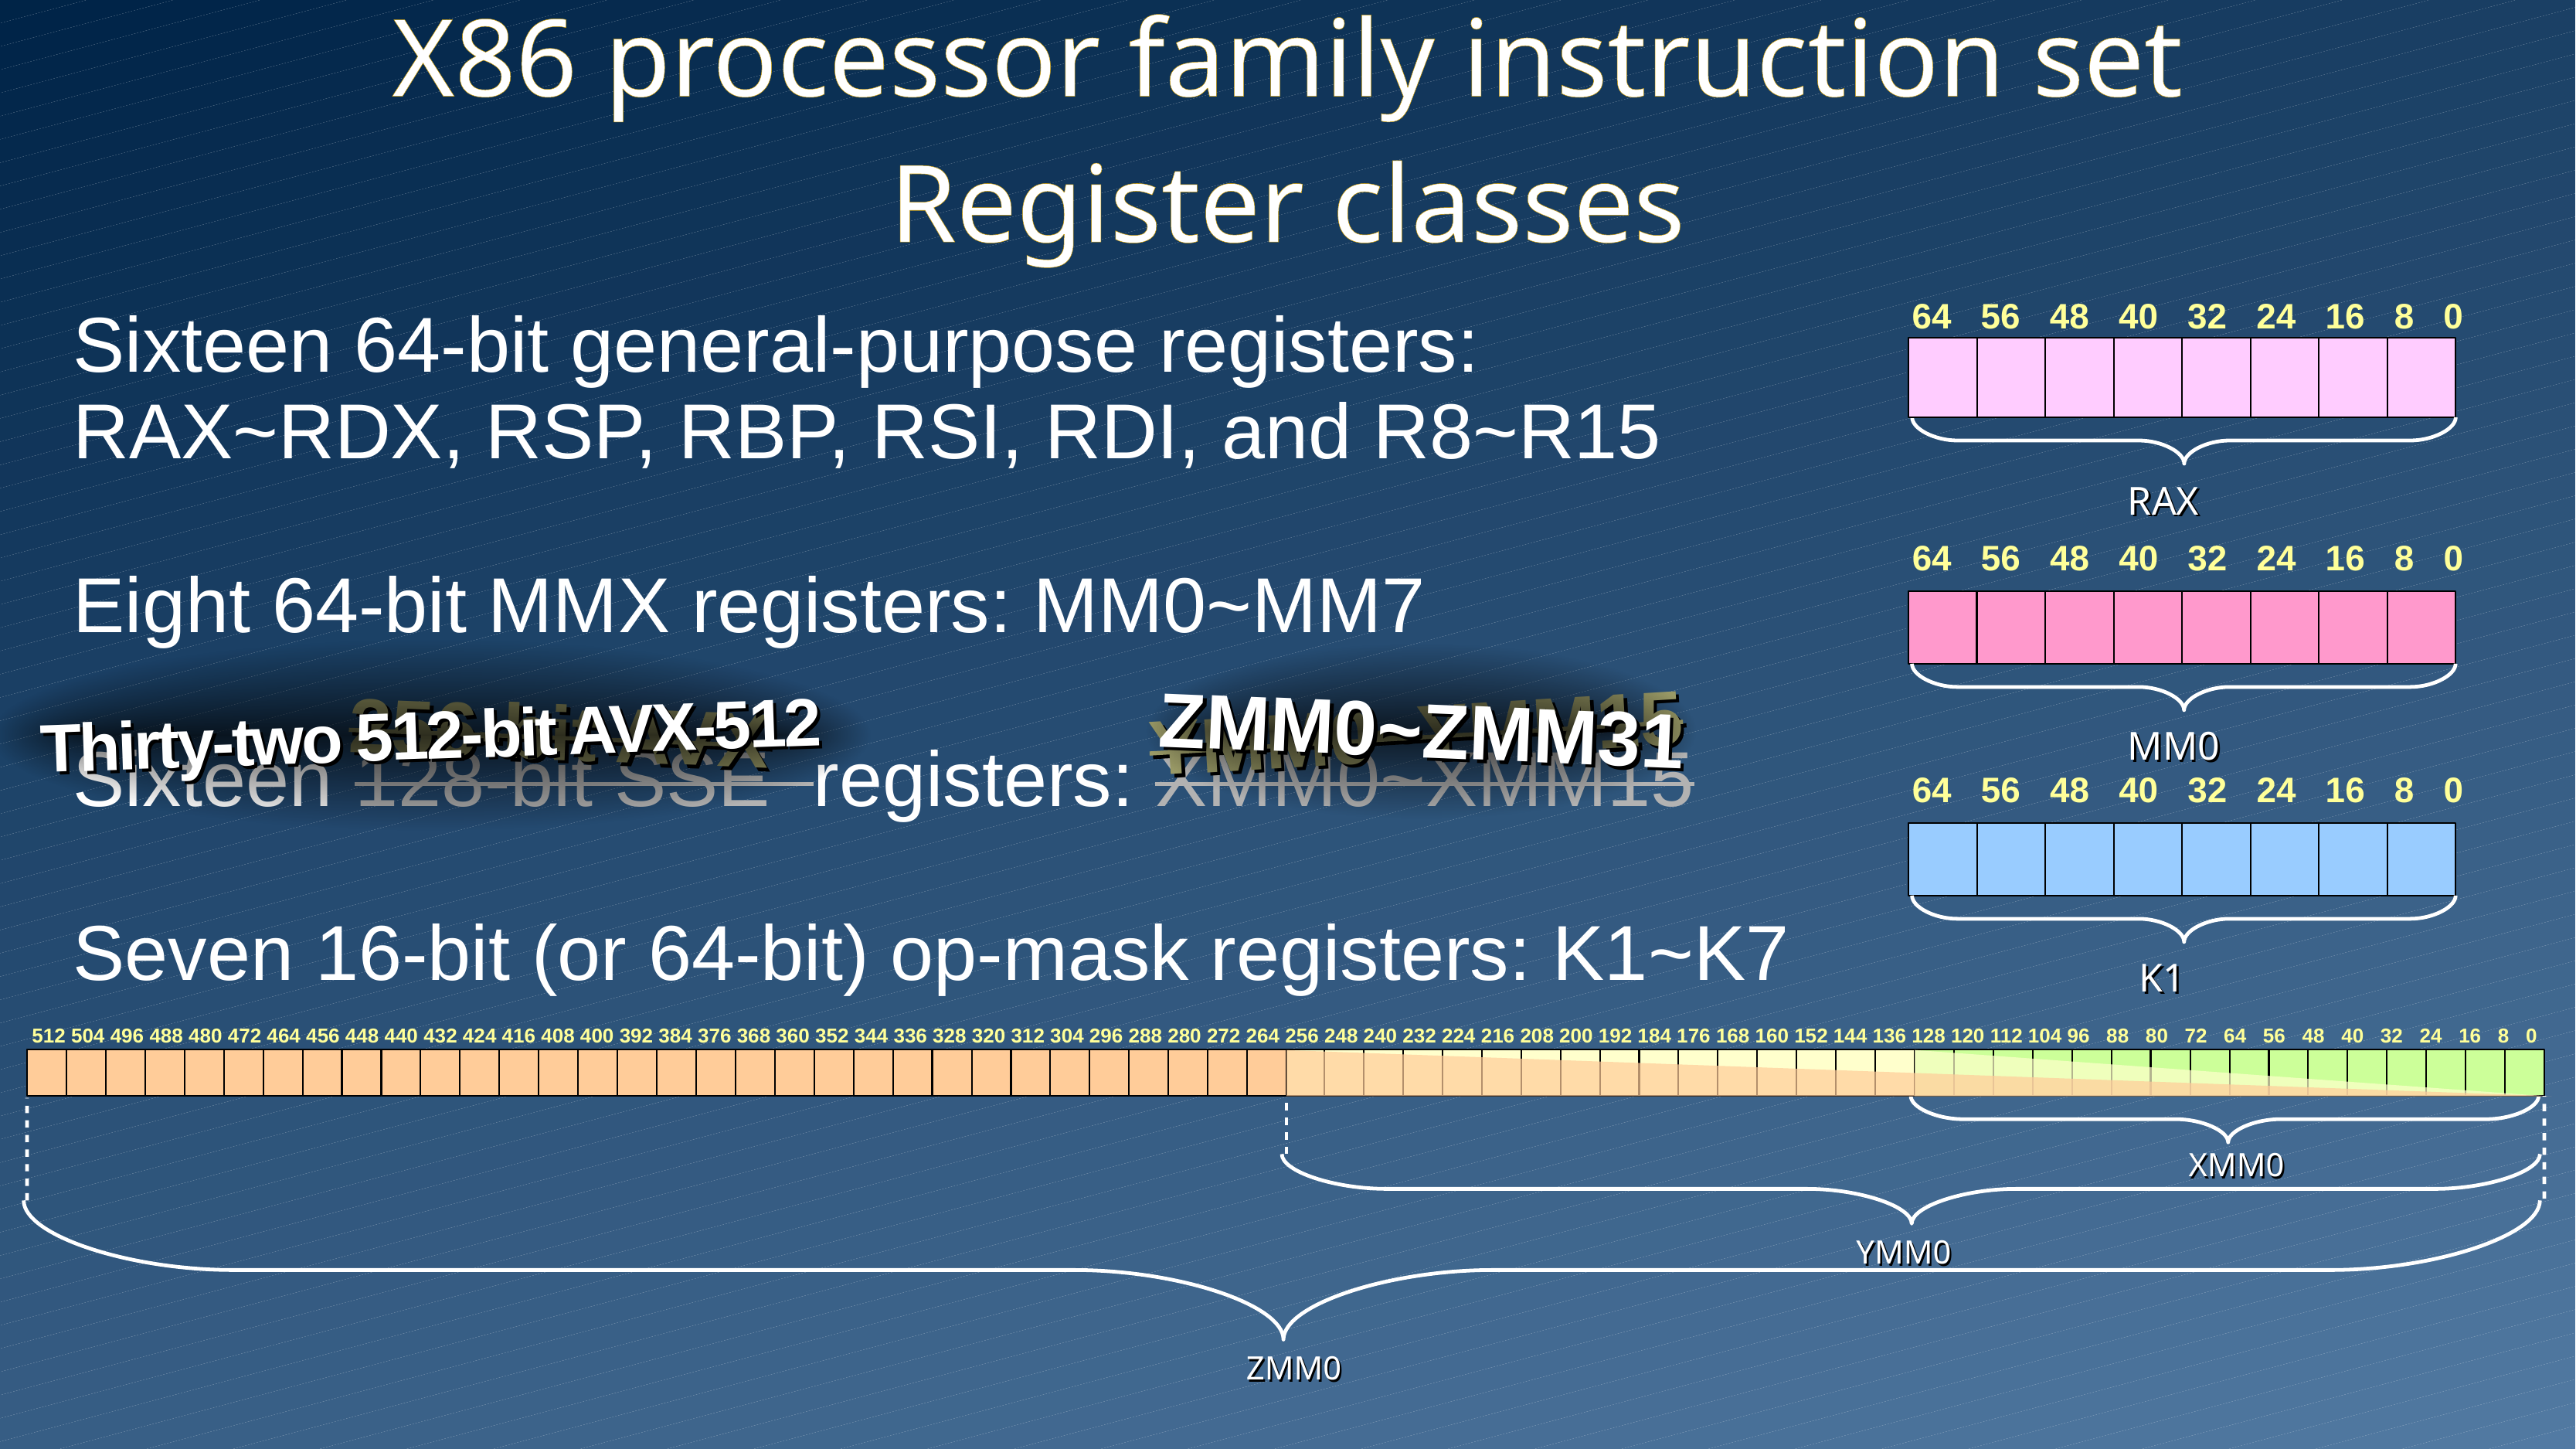

# X86 processor family instruction set Register classes
64 56 48 40 32 24 16 8 0
Sixteen 64-bit general-purpose registers:
RAX~RDX, RSP, RBP, RSI, RDI, and R8~R15
Eight 64-bit MMX registers: MM0~MM7
Sixteen 128-bit SSE registers: XMM0~XMM15
Seven 16-bit (or 64-bit) op-mask registers: K1~K7
 RAX
64 56 48 40 32 24 16 8 0
Thirty-two 512-bit AVX-512
ZMM0~ZMM31
YMM0~YMM15
256-bit AVX
 MM0
64 56 48 40 32 24 16 8 0
 K1
512 504 496 488 480 472 464 456 448 440 432 424 416 408 400 392 384 376 368 360 352 344 336 328 320 312 304 296 288 280 272 264 256 248 240 232 224 216 208 200 192 184 176 168 160 152 144 136 128 120 112 104 96 88 80 72 64 56 48 40 32 24 16 8 0
 XMM0
 YMM0
ZMM0